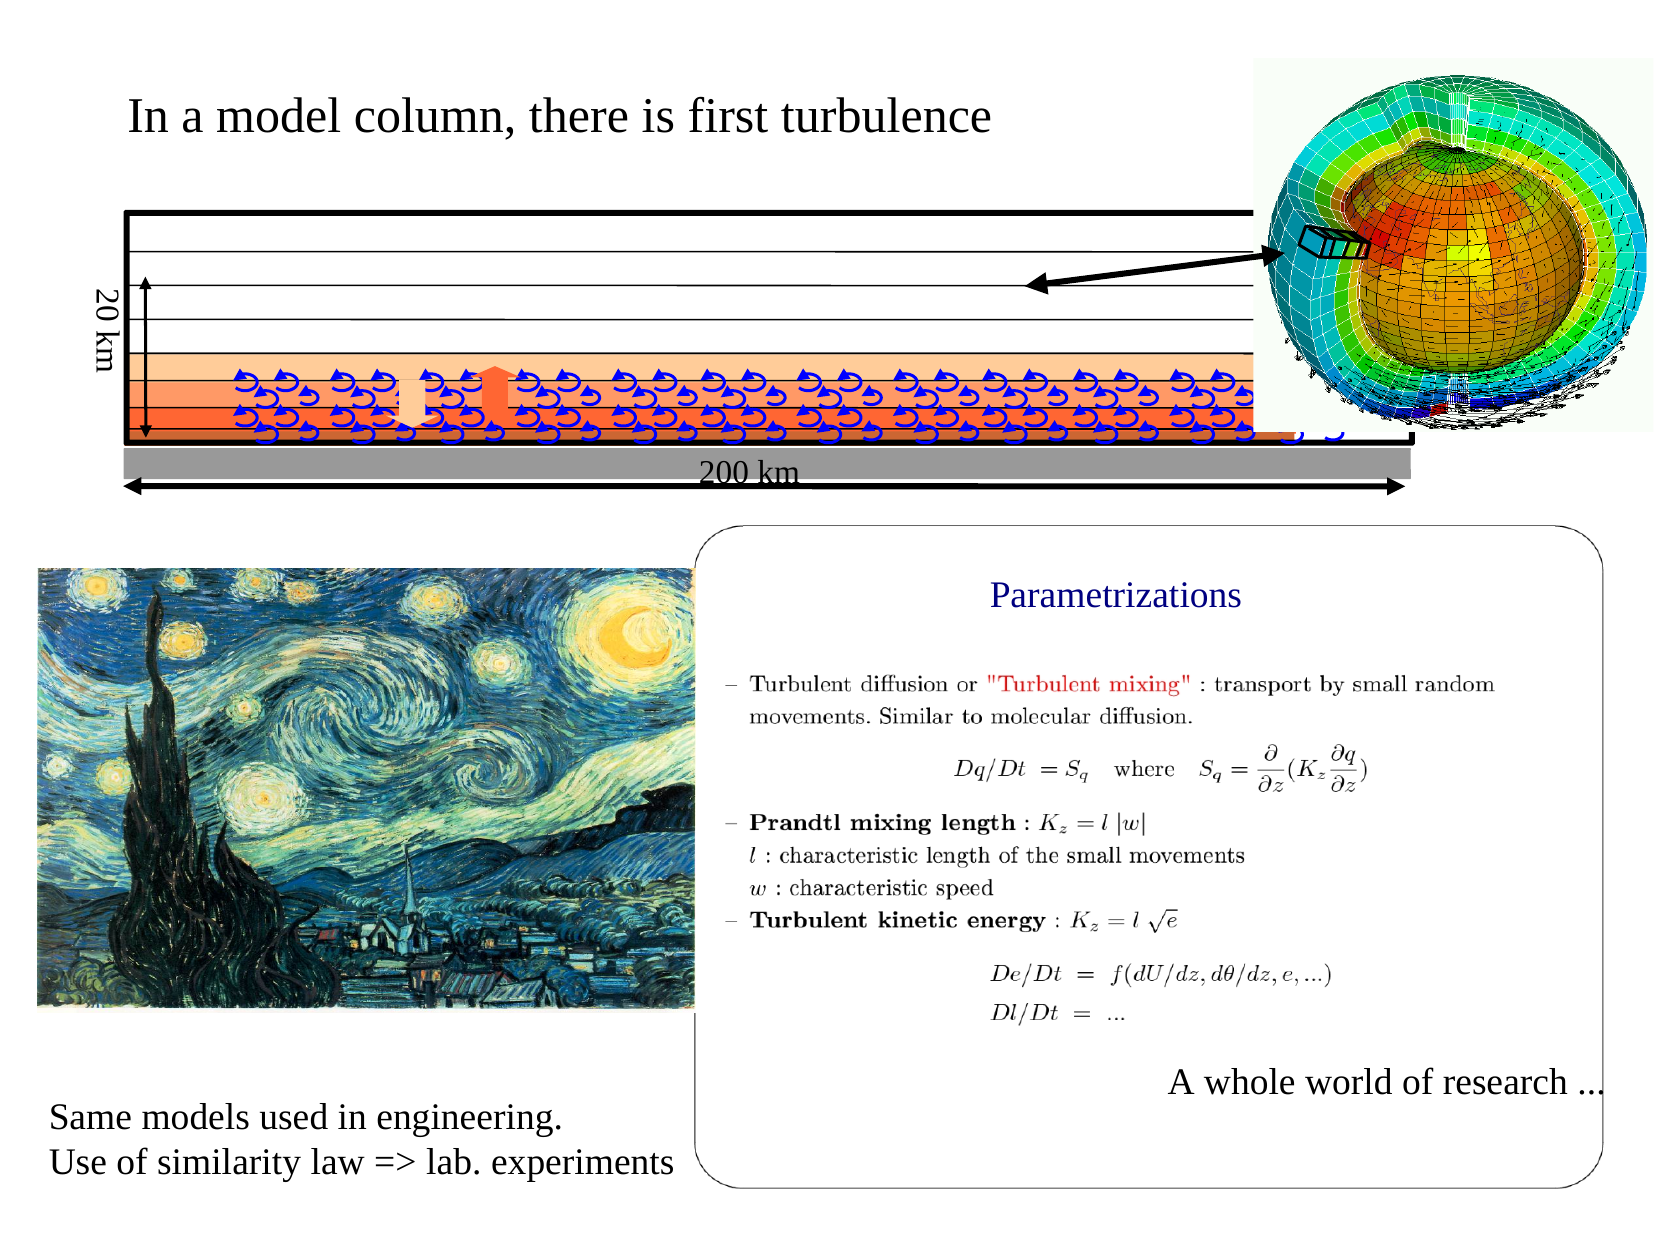

In a model column, there is first turbulence
20 km
200 km
Parametrizations
A whole world of research ...
Same models used in engineering.
Use of similarity law => lab. experiments